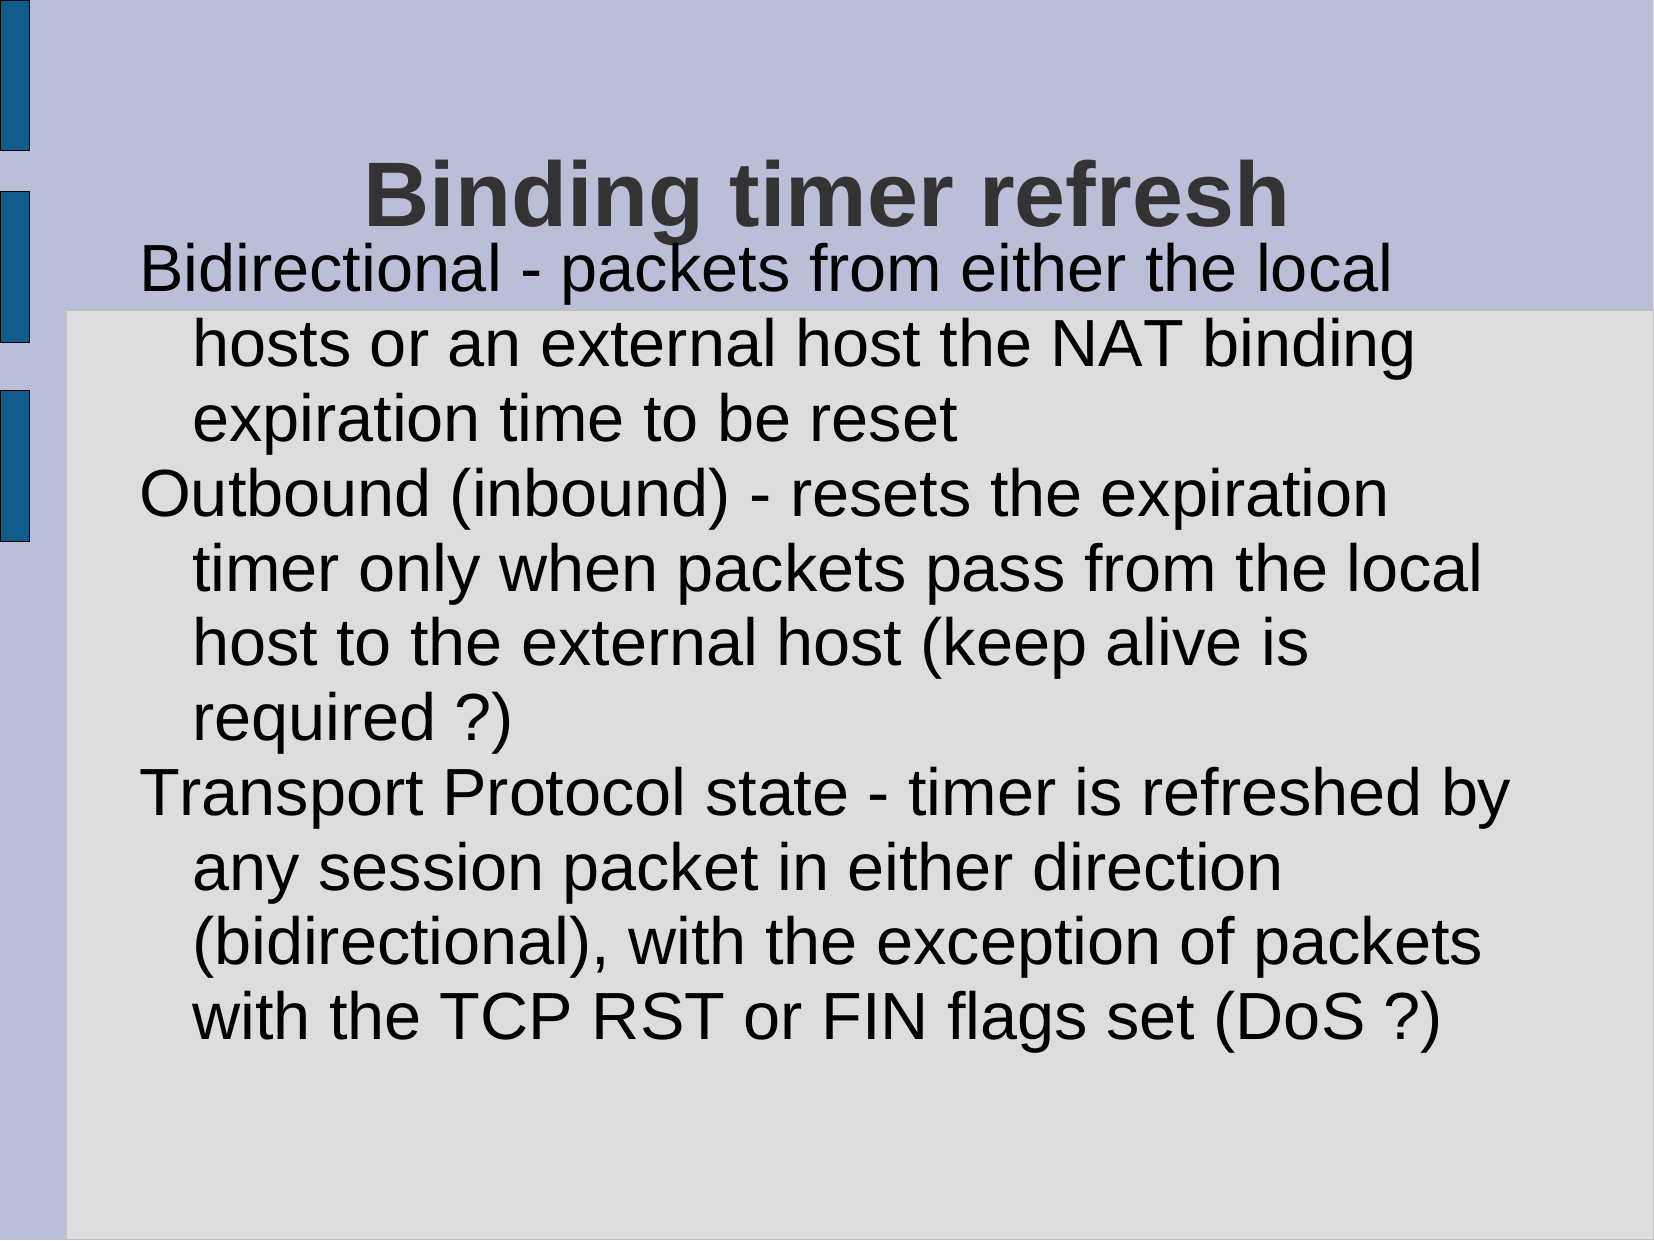

# Binding timer refresh
Bidirectional - packets from either the local hosts or an external host the NAT binding expiration time to be reset
Outbound (inbound) - resets the expiration timer only when packets pass from the local host to the external host (keep alive is required ?)
Transport Protocol state - timer is refreshed by any session packet in either direction (bidirectional), with the exception of packets with the TCP RST or FIN flags set (DoS ?)